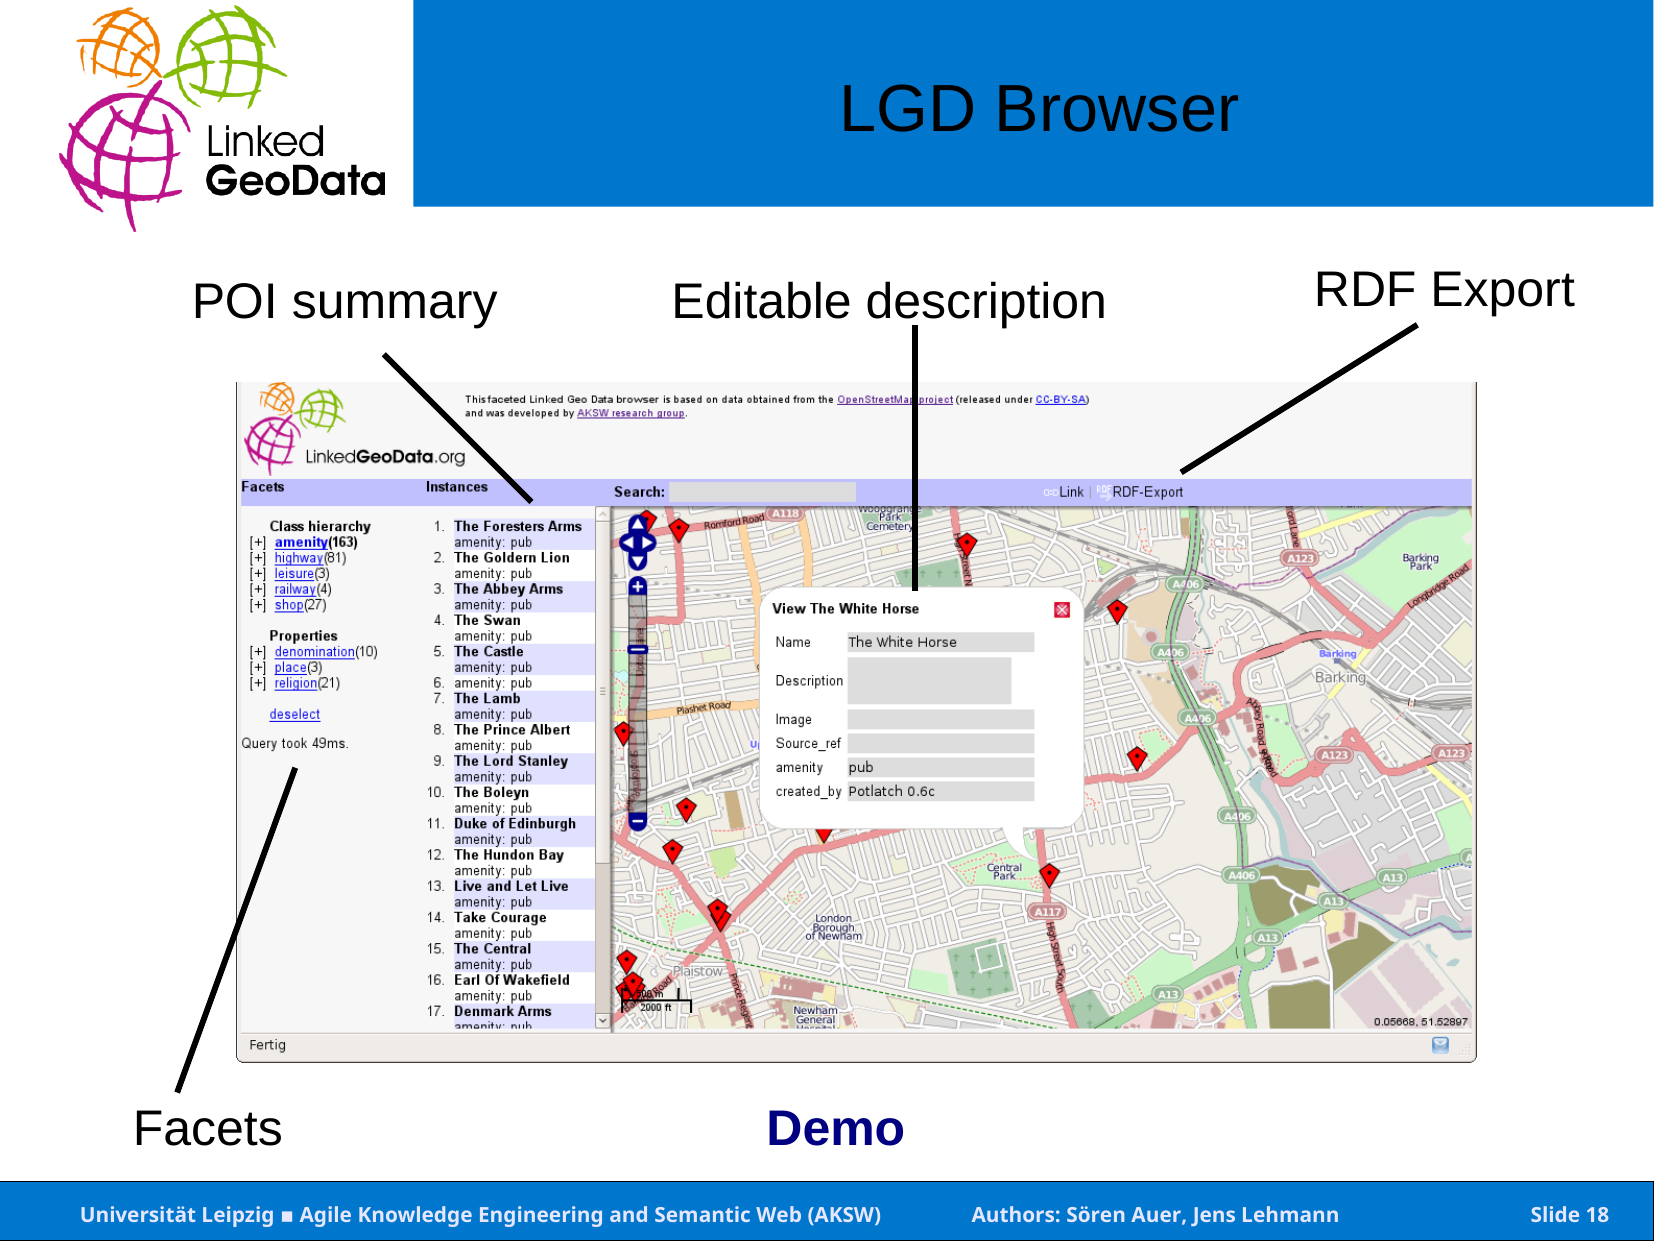

# LGD Browser
RDF Export
POI summary
Editable description
Facets
Demo